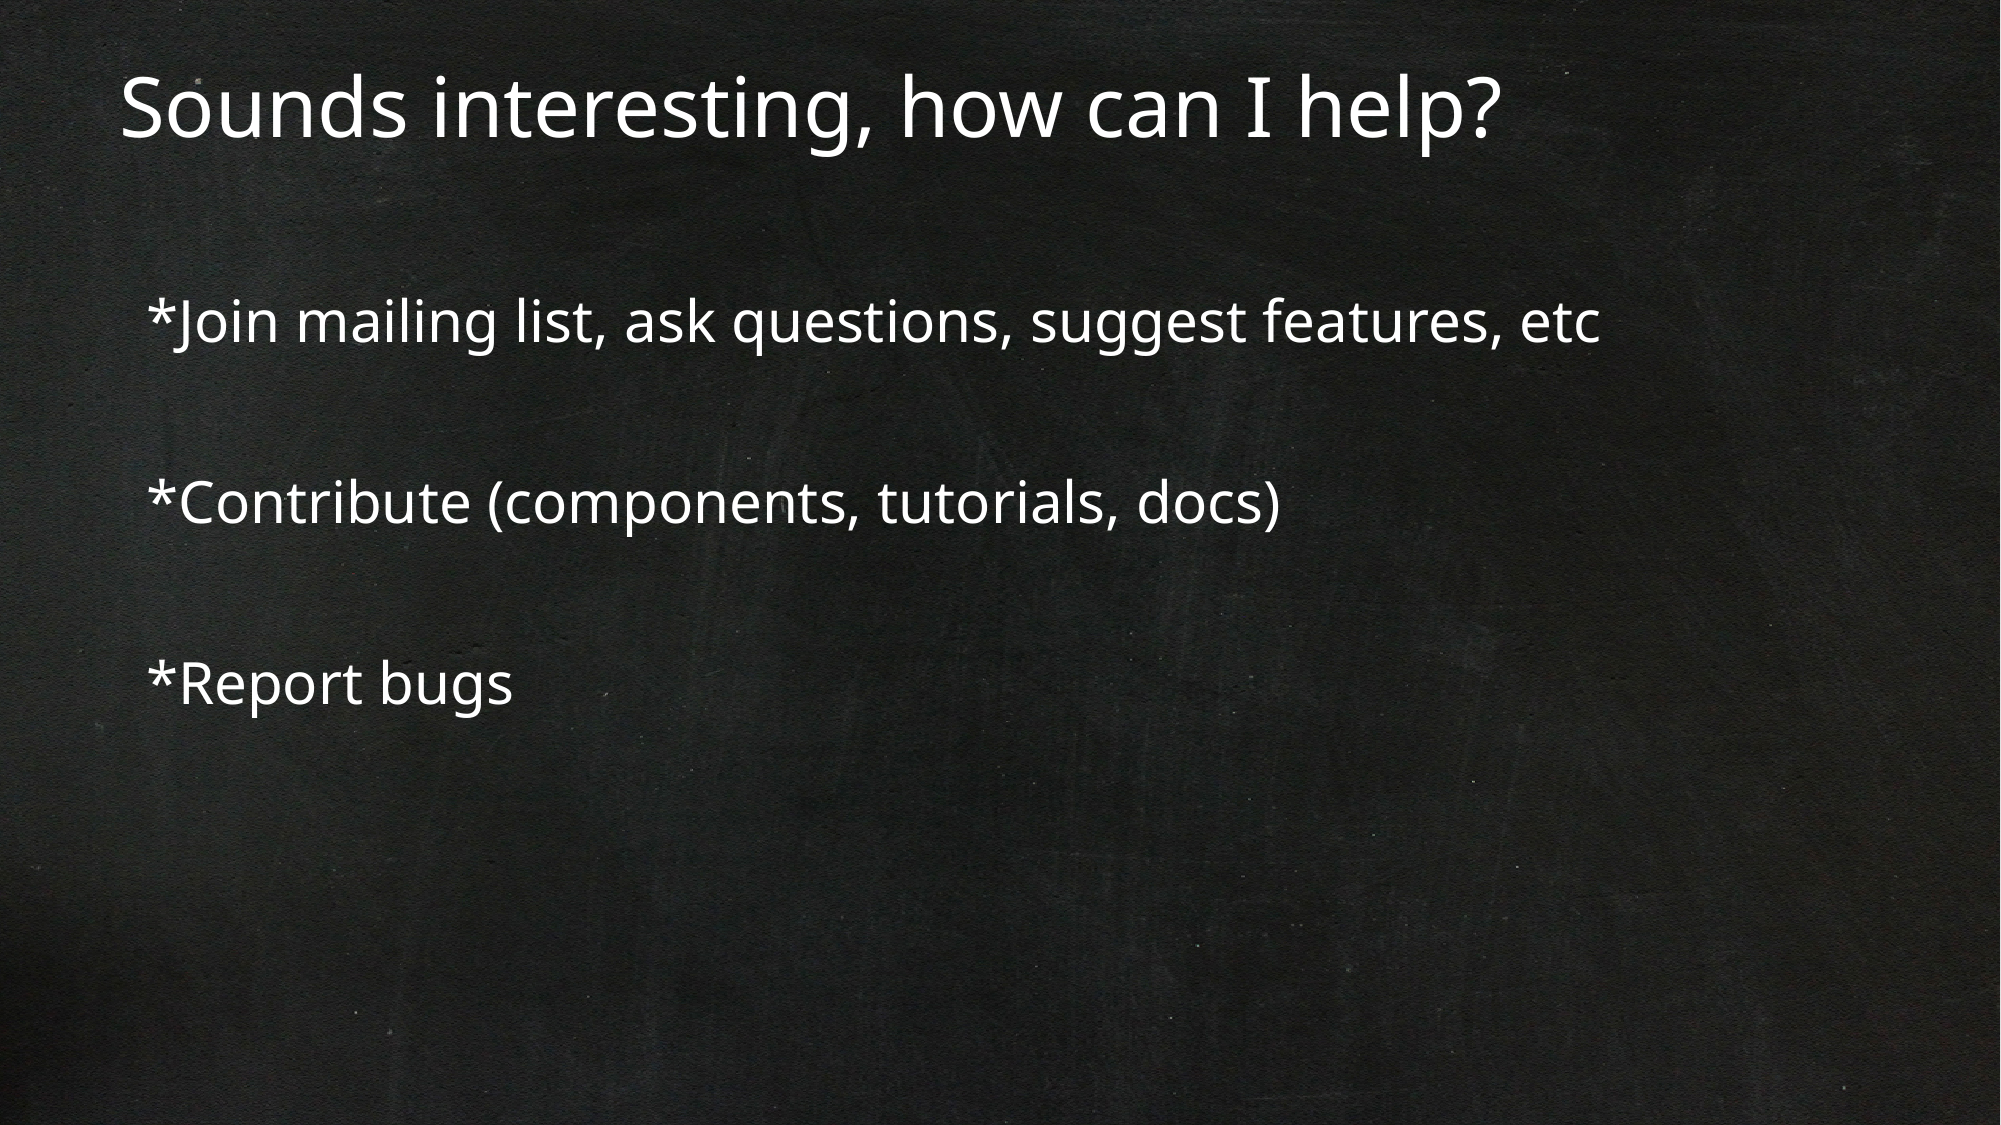

# Sounds interesting, how can I help?
*Join mailing list, ask questions, suggest features, etc
*Contribute (components, tutorials, docs)
*Report bugs